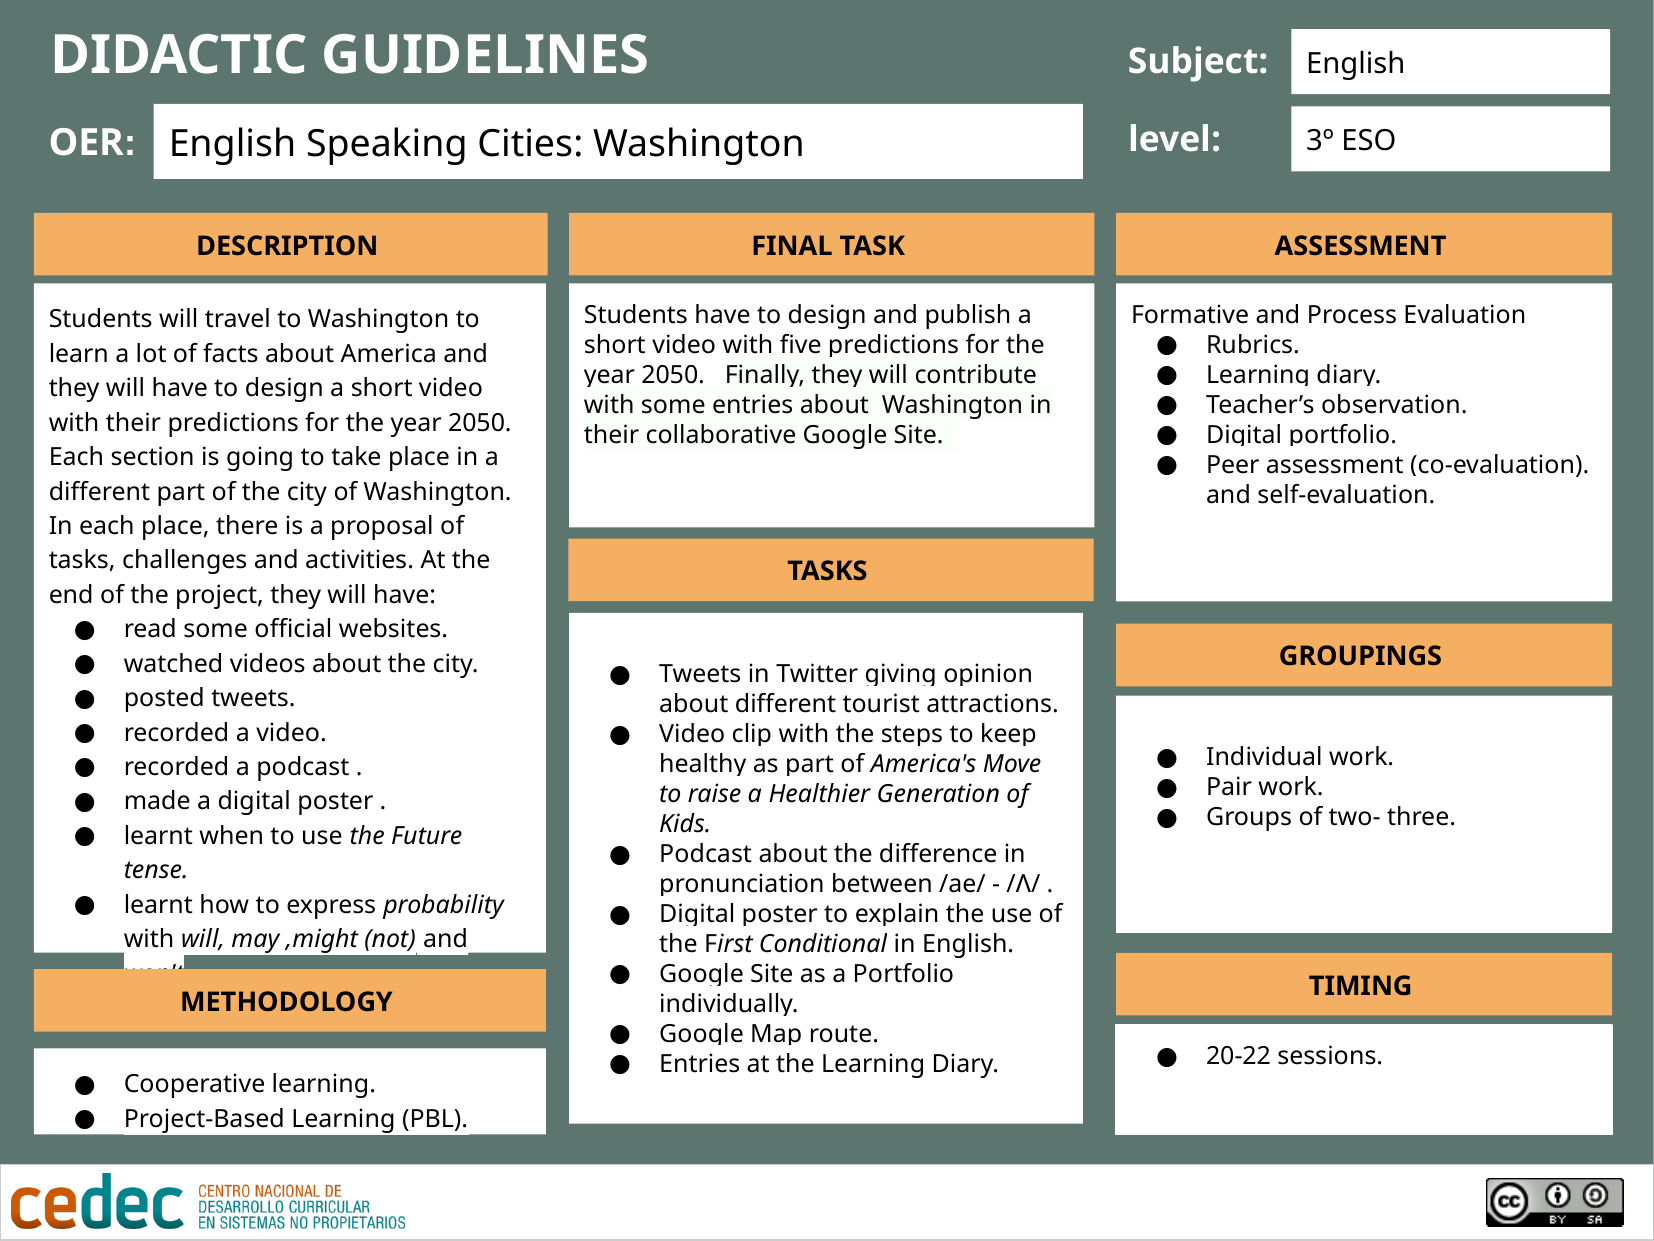

DIDACTIC GUIDELINES
English
Subject:
English Speaking Cities: Washington
3º ESO
level:
OER:
DESCRIPTION
FINAL TASK
ASSESSMENT
Students will travel to Washington to learn a lot of facts about America and they will have to design a short video with their predictions for the year 2050. Each section is going to take place in a different part of the city of Washington. In each place, there is a proposal of tasks, challenges and activities. At the end of the project, they will have:
read some official websites.
watched videos about the city.
posted tweets.
recorded a video.
recorded a podcast .
made a digital poster .
learnt when to use the Future tense.
learnt how to express probability with will, may ,might (not) and won't
learnt the First Conditional .
Students have to design and publish a short video with five predictions for the year 2050. Finally, they will contribute with some entries about Washington in their collaborative Google Site.
Formative and Process Evaluation
Rubrics.
Learning diary.
Teacher’s observation.
Digital portfolio.
Peer assessment (co-evaluation). and self-evaluation.
TASKS
Tweets in Twitter giving opinion about different tourist attractions.
Video clip with the steps to keep healthy as part of America's Move to raise a Healthier Generation of Kids.
Podcast about the difference in pronunciation between /ae/ - /Λ/ .
Digital poster to explain the use of the First Conditional in English.
Google Site as a Portfolio individually.
Google Map route.
Entries at the Learning Diary.
GROUPINGS
Individual work.
Pair work.
Groups of two- three.
TIMING
METHODOLOGY
20-22 sessions.
Cooperative learning.
Project-Based Learning (PBL).